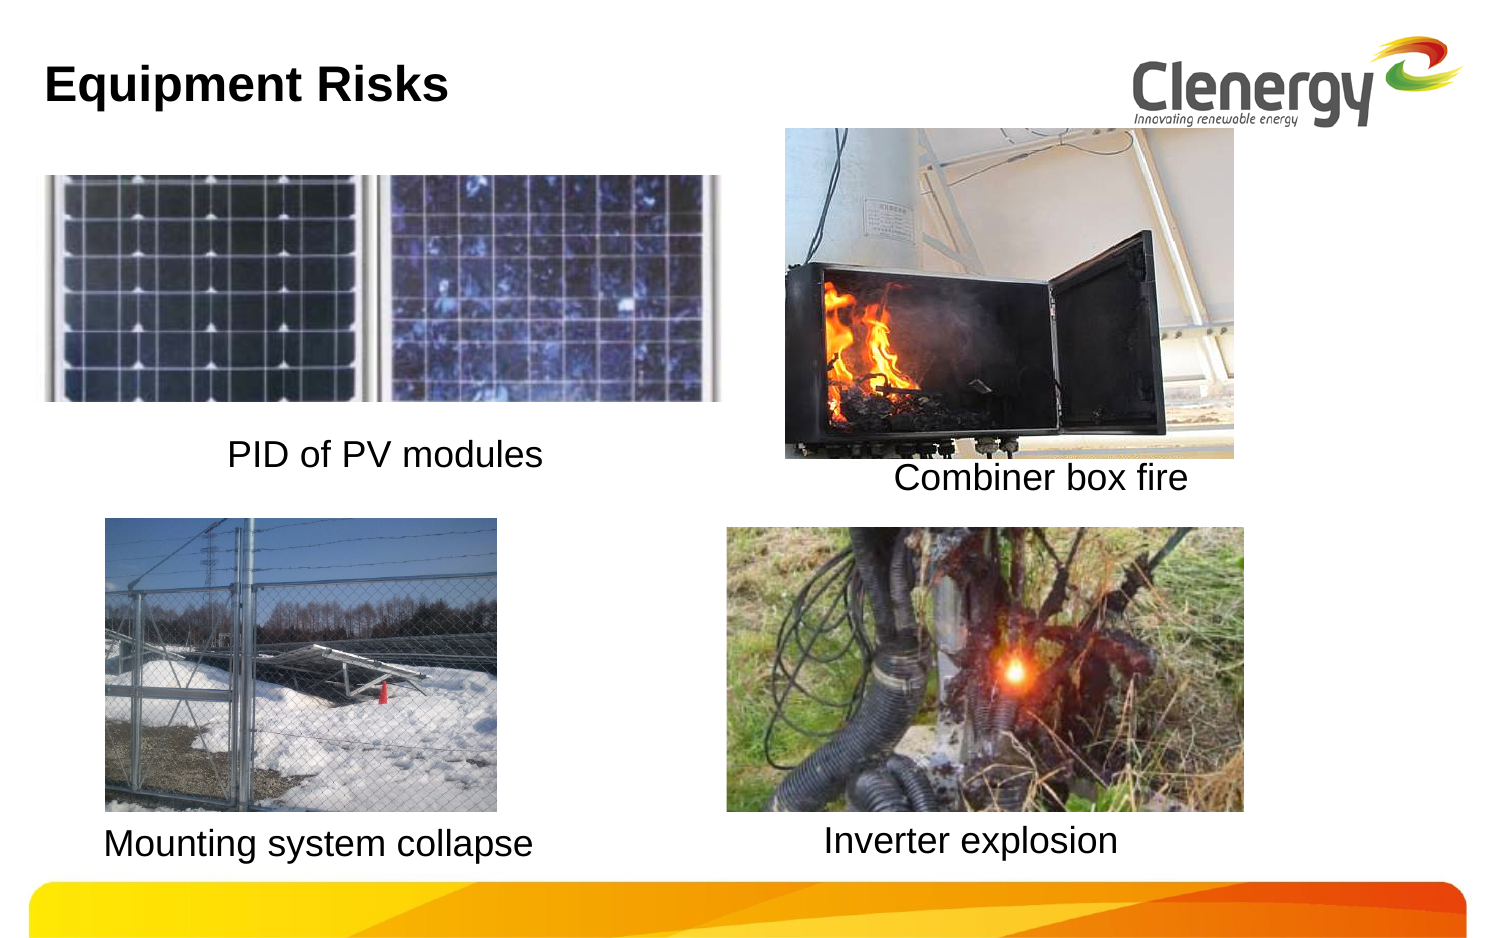

Equipment Risks
PID of PV modules
Combiner box fire
Inverter explosion
Mounting system collapse